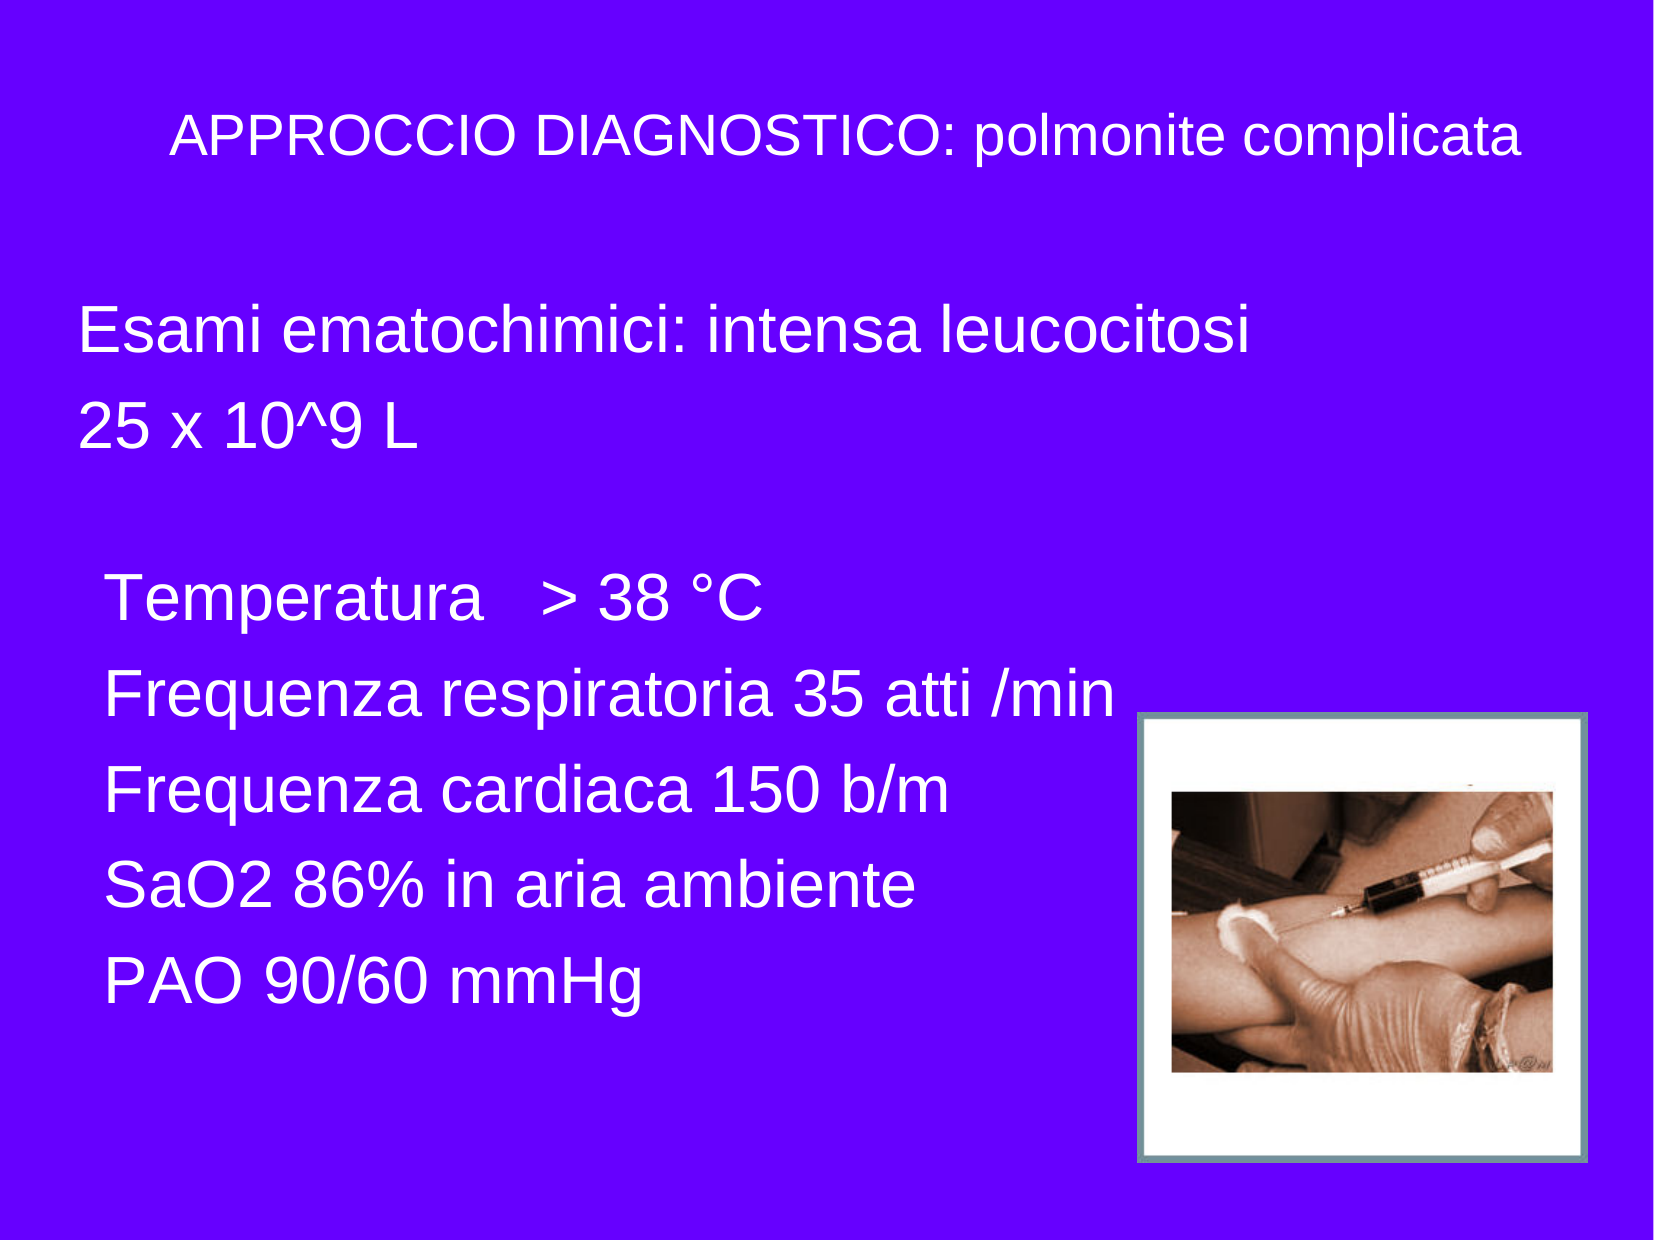

APPROCCIO DIAGNOSTICO: polmonite complicata
# Esami ematochimici: intensa leucocitosi
25 x 10^9 L
Temperatura > 38 °C
Frequenza respiratoria 35 atti /min
Frequenza cardiaca 150 b/m
SaO2 86% in aria ambiente
PAO 90/60 mmHg